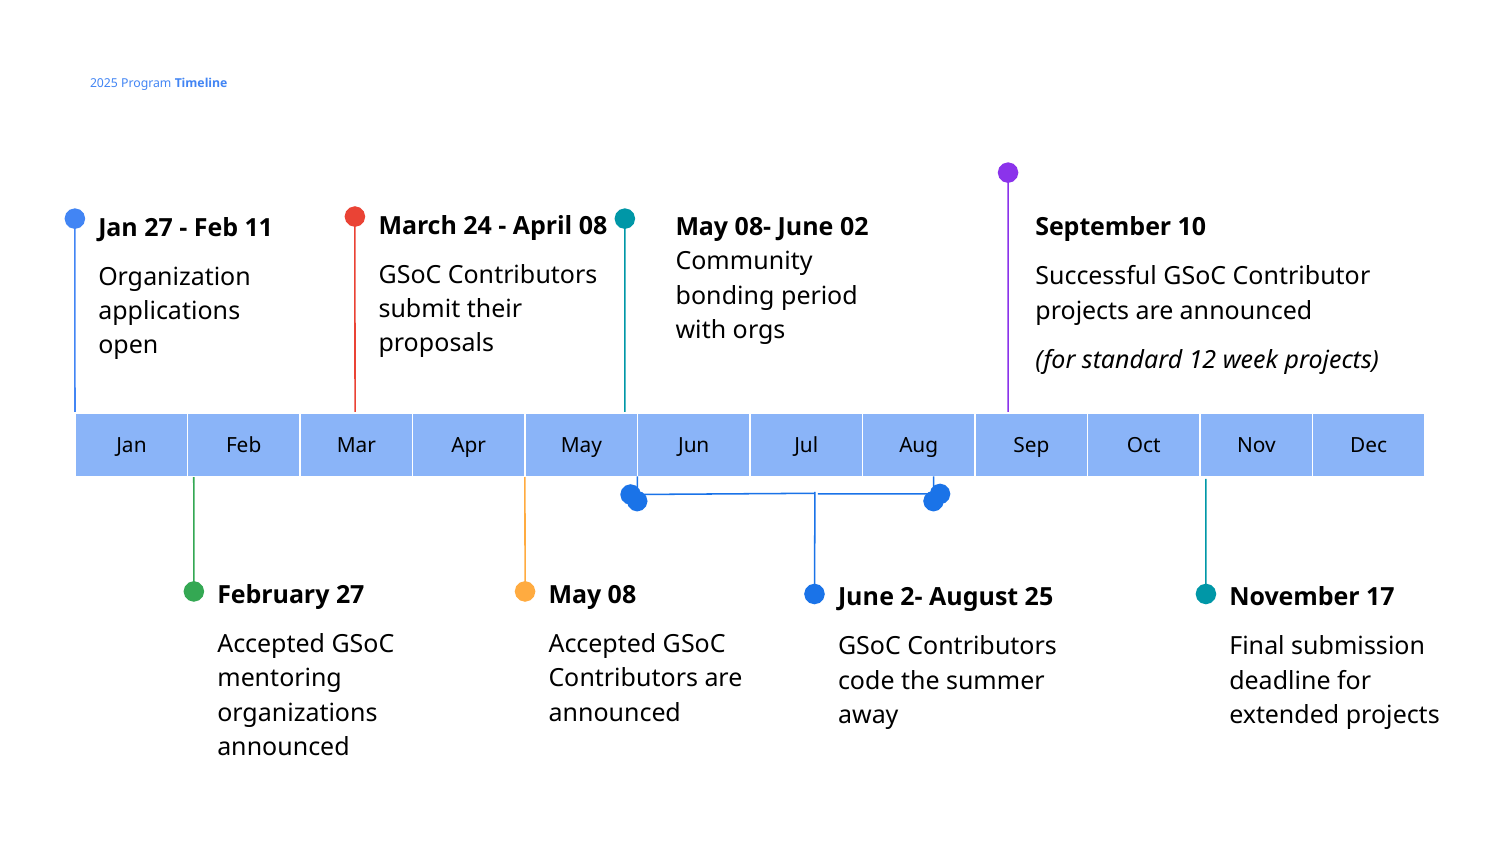

# 2025 Program Timeline
March 24 - April 08
GSoC Contributors submit their proposals
May 08- June 02 Community bonding period with orgs
September 10
Successful GSoC Contributor projects are announced
(for standard 12 week projects)
B
Jan 27 - Feb 11
Organization applications open
| Jan | Feb | Mar | Apr | May | Jun | Jul | Aug | Sep | Oct | Nov | Dec |
| --- | --- | --- | --- | --- | --- | --- | --- | --- | --- | --- | --- |
February 27
Accepted GSoC mentoring organizations announcedephasis copy when needed.
May 08
Accepted GSoC Contributors are announced
June 2- August 25
GSoC Contributors code the summer away
November 17
Final submission deadline for extended projects